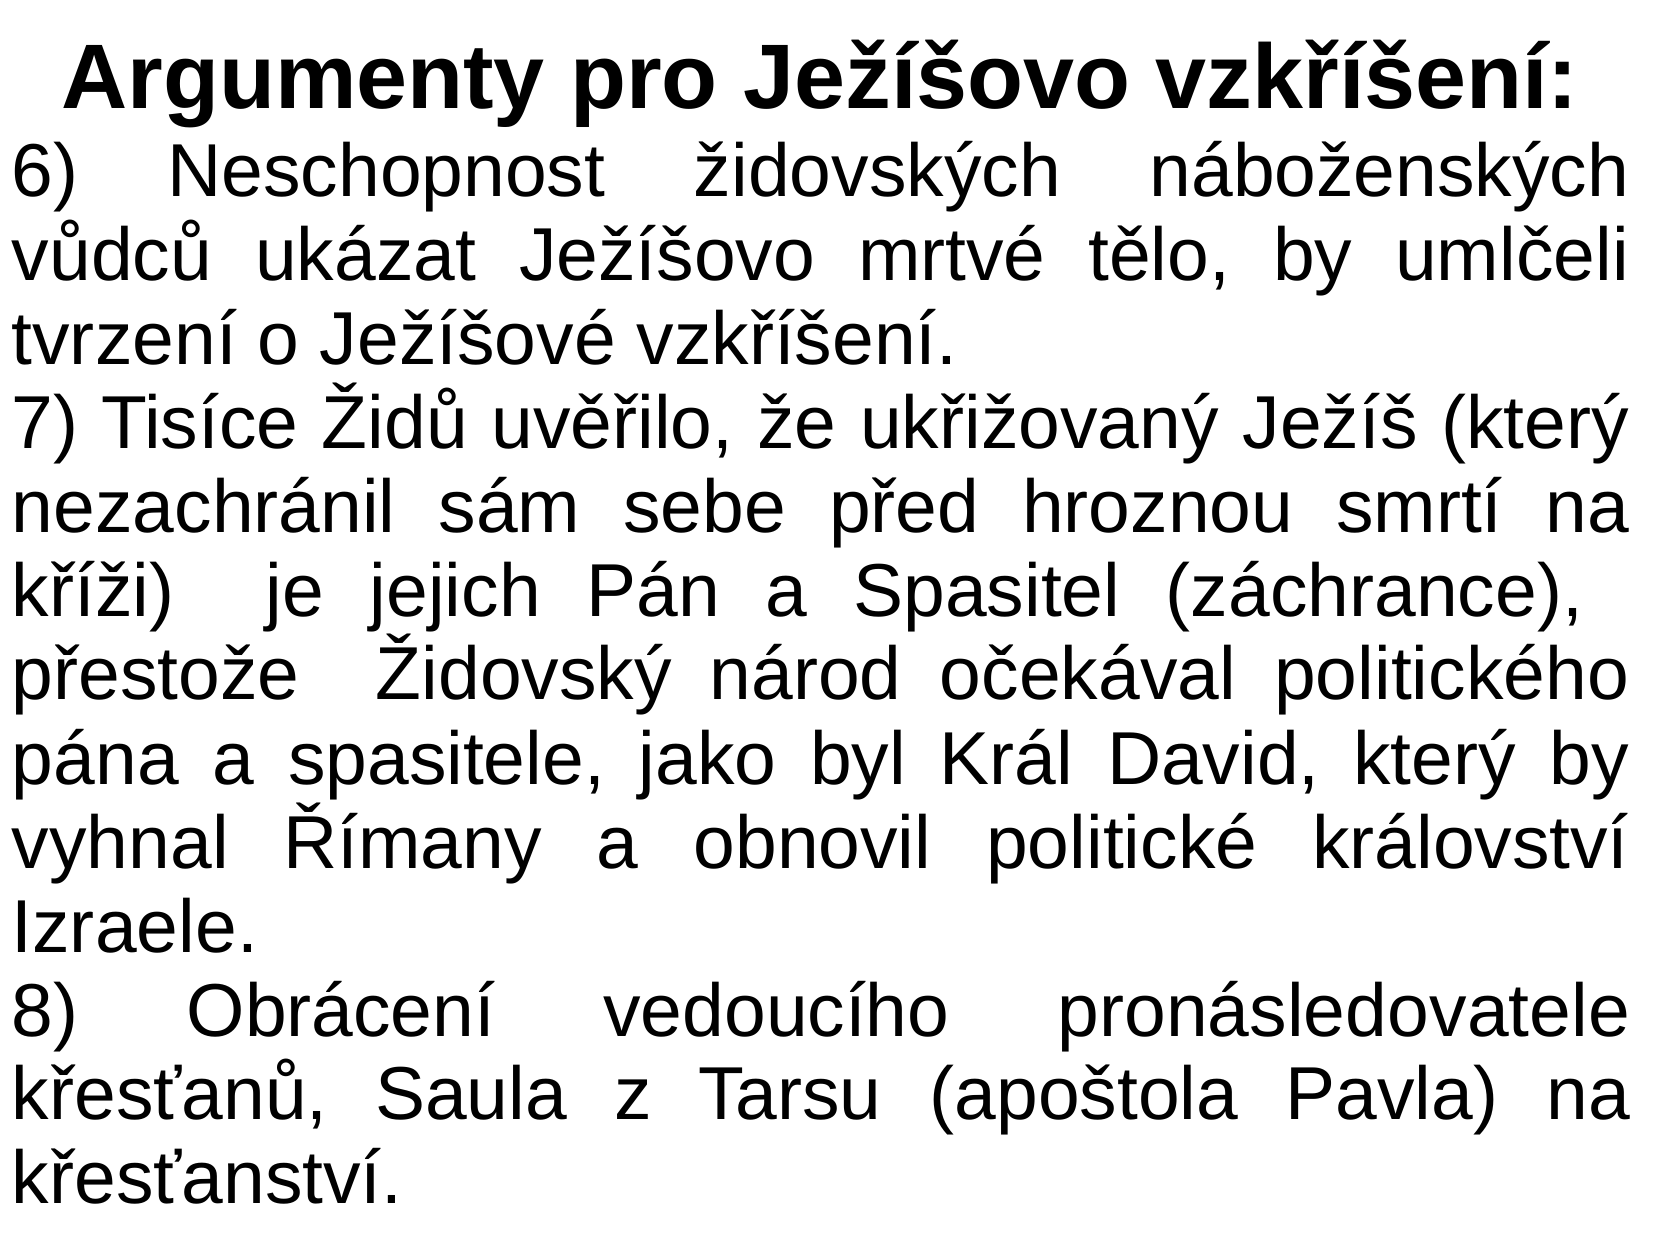

# Argumenty pro Ježíšovo vzkříšení:
6) Neschopnost židovských náboženských vůdců ukázat Ježíšovo mrtvé tělo, by umlčeli tvrzení o Ježíšové vzkříšení.
7) Tisíce Židů uvěřilo, že ukřižovaný Ježíš (který nezachránil sám sebe před hroznou smrtí na kříži) je jejich Pán a Spasitel (záchrance), přestože Židovský národ očekával politického pána a spasitele, jako byl Král David, který by vyhnal Římany a obnovil politické království Izraele.
8) Obrácení vedoucího pronásledovatele křesťanů, Saula z Tarsu (apoštola Pavla) na křesťanství.